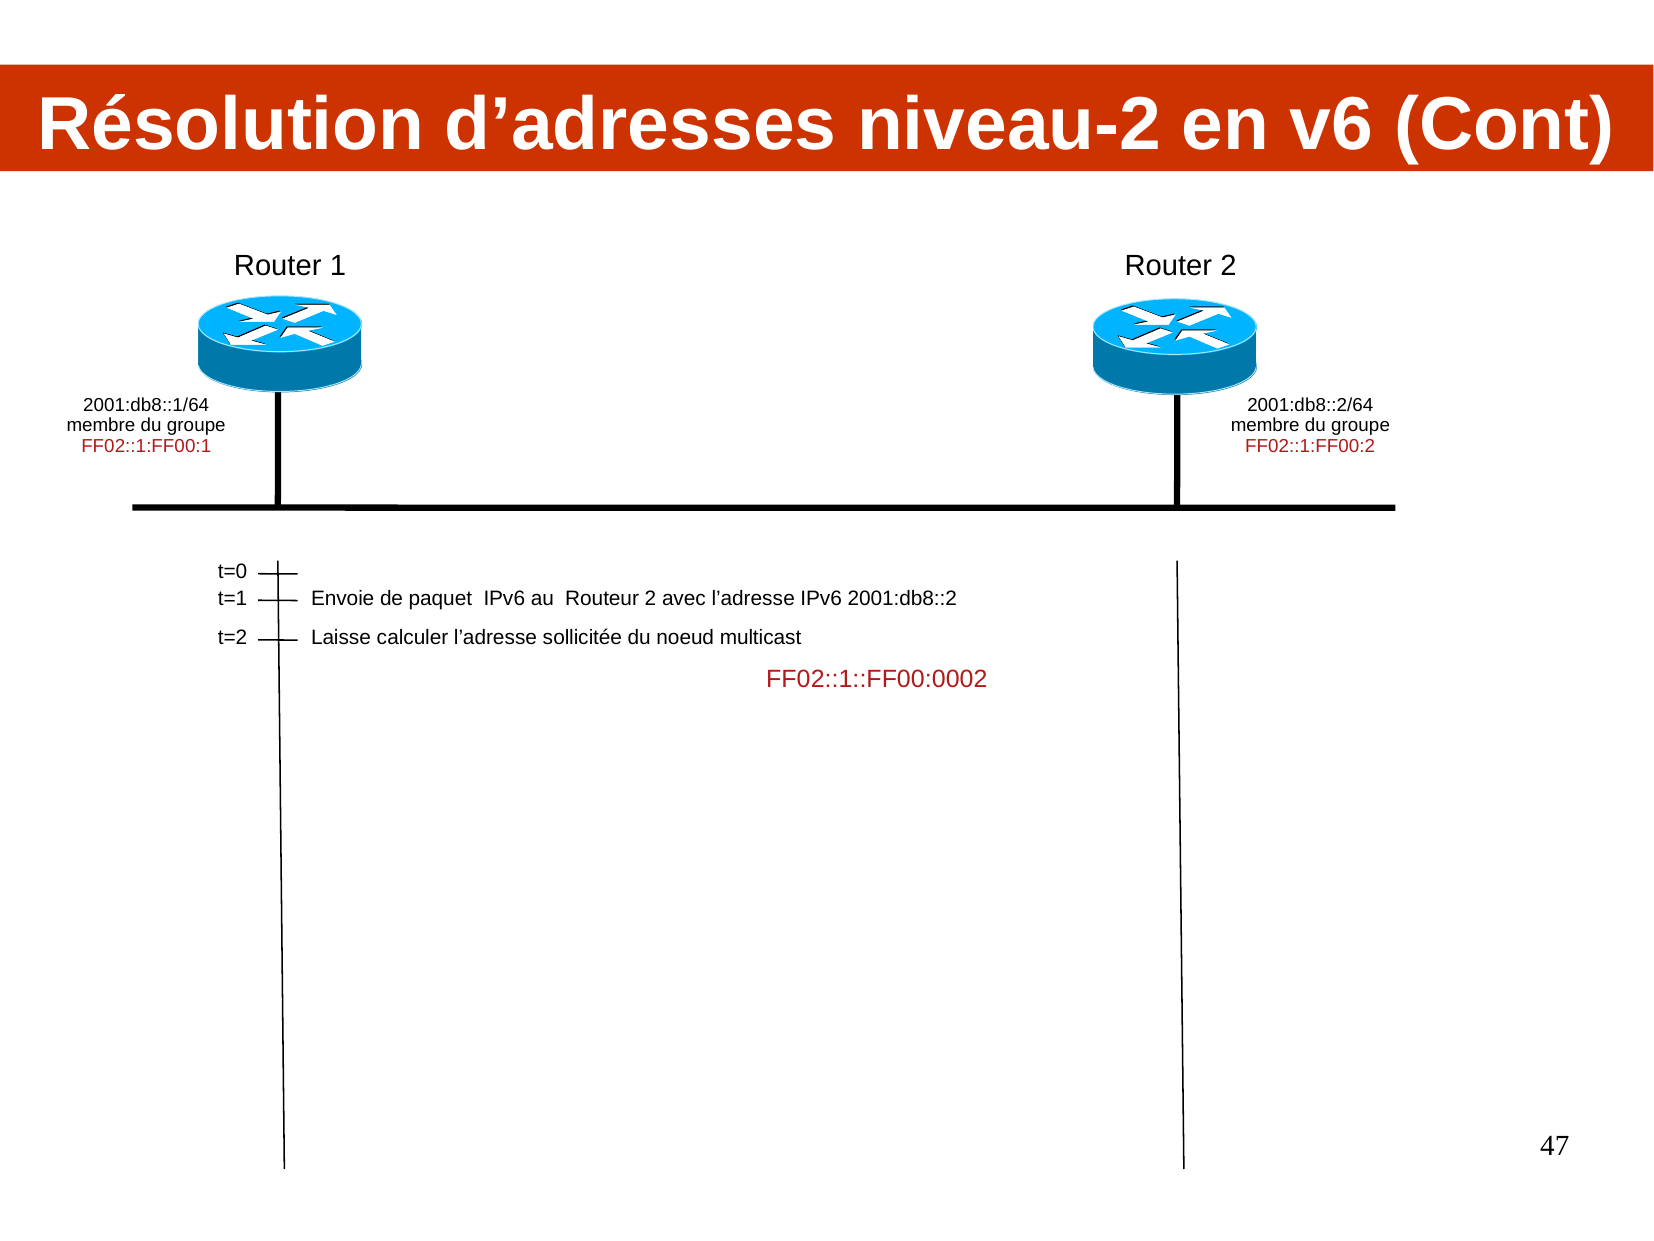

# Résolution d’adresses niveau-2 en v6 (Cont)‏
Router 1
Router 2
2001:db8::1/64
membre du groupe
FF02::1:FF00:1
2001:db8::2/64
membre du groupe
FF02::1:FF00:2
t=0
t=1
Envoie de paquet IPv6 au Routeur 2 avec l’adresse IPv6 2001:db8::2
t=2
Laisse calculer l’adresse sollicitée du noeud multicast
FF02::1::FF00:0002